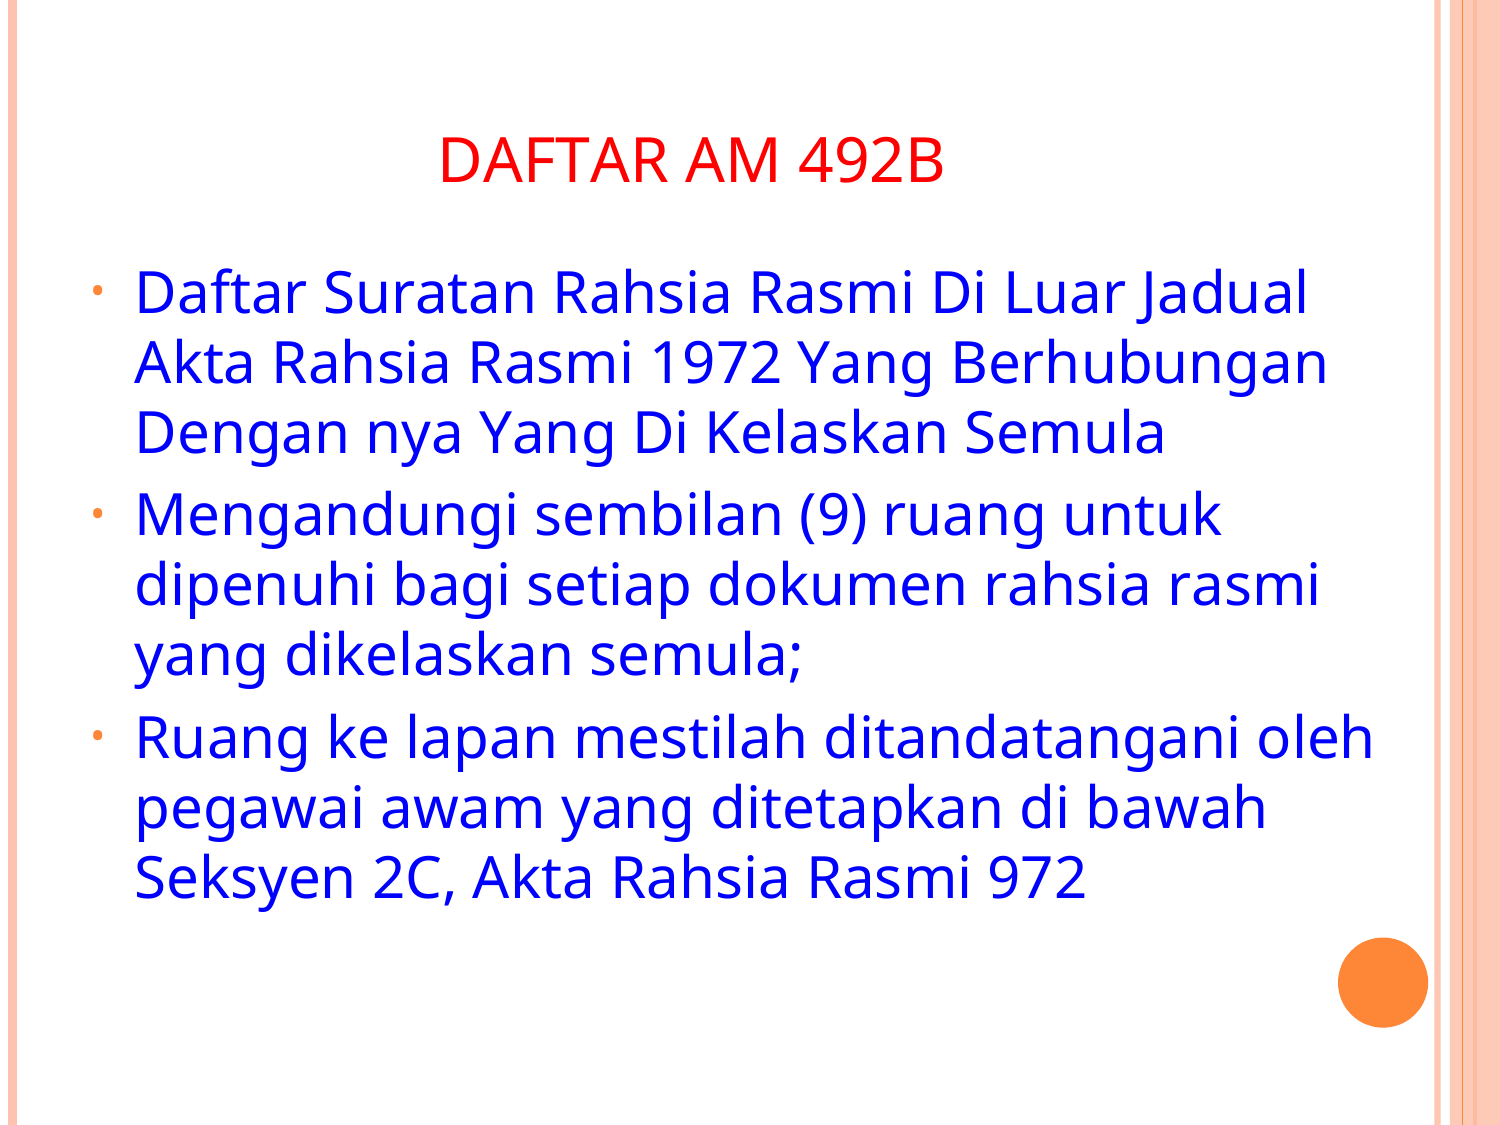

# DAFTAR AM 492B
Daftar Suratan Rahsia Rasmi Di Luar Jadual Akta Rahsia Rasmi 1972 Yang Berhubungan Dengan nya Yang Di Kelaskan Semula
Mengandungi sembilan (9) ruang untuk dipenuhi bagi setiap dokumen rahsia rasmi yang dikelaskan semula;
Ruang ke lapan mestilah ditandatangani oleh pegawai awam yang ditetapkan di bawah Seksyen 2C, Akta Rahsia Rasmi 972